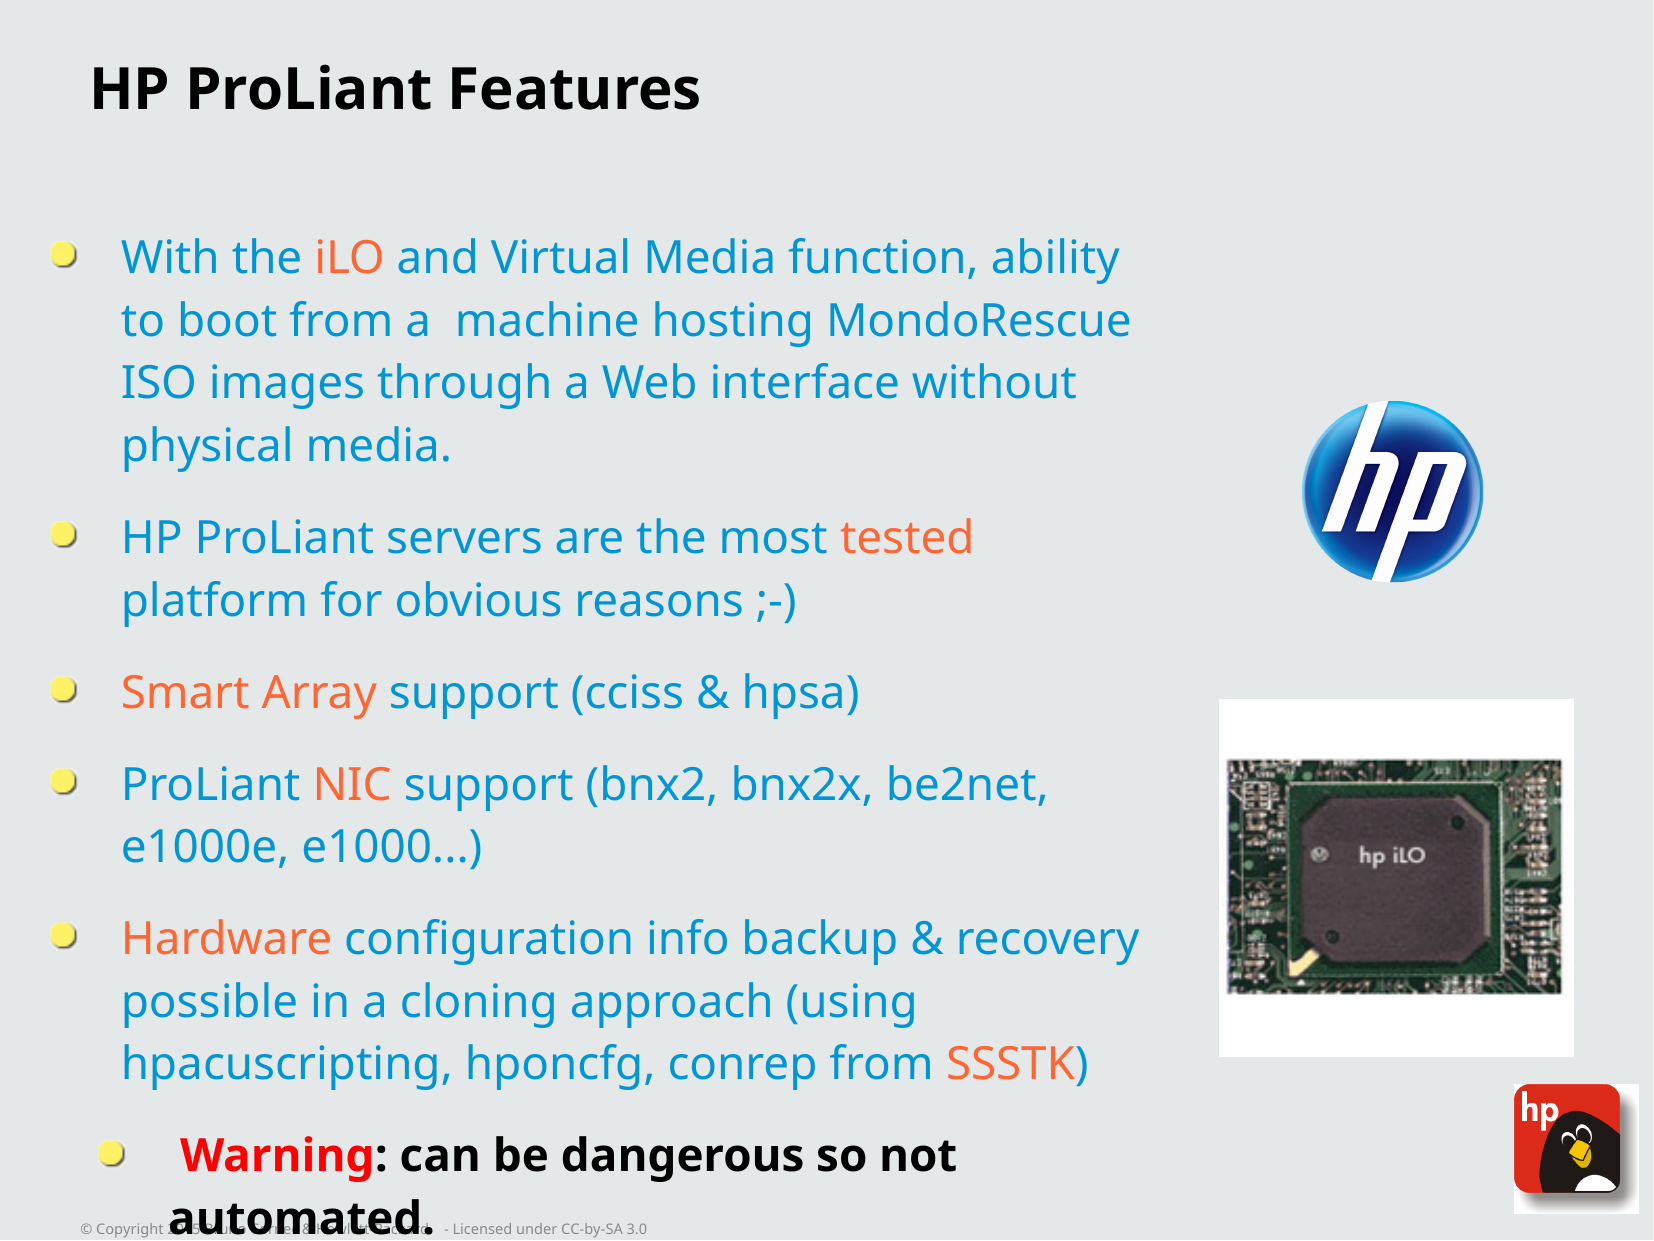

HP ProLiant Features
# With the iLO and Virtual Media function, ability to boot from a machine hosting MondoRescue ISO images through a Web interface without physical media.
HP ProLiant servers are the most tested platform for obvious reasons ;-)
Smart Array support (cciss & hpsa)
ProLiant NIC support (bnx2, bnx2x, be2net, e1000e, e1000...)
Hardware configuration info backup & recovery possible in a cloning approach (using hpacuscripting, hponcfg, conrep from SSSTK)
 Warning: can be dangerous so not automated.
HP REST API to be added in an upcoming version
UEFI to be added in an upcoming version